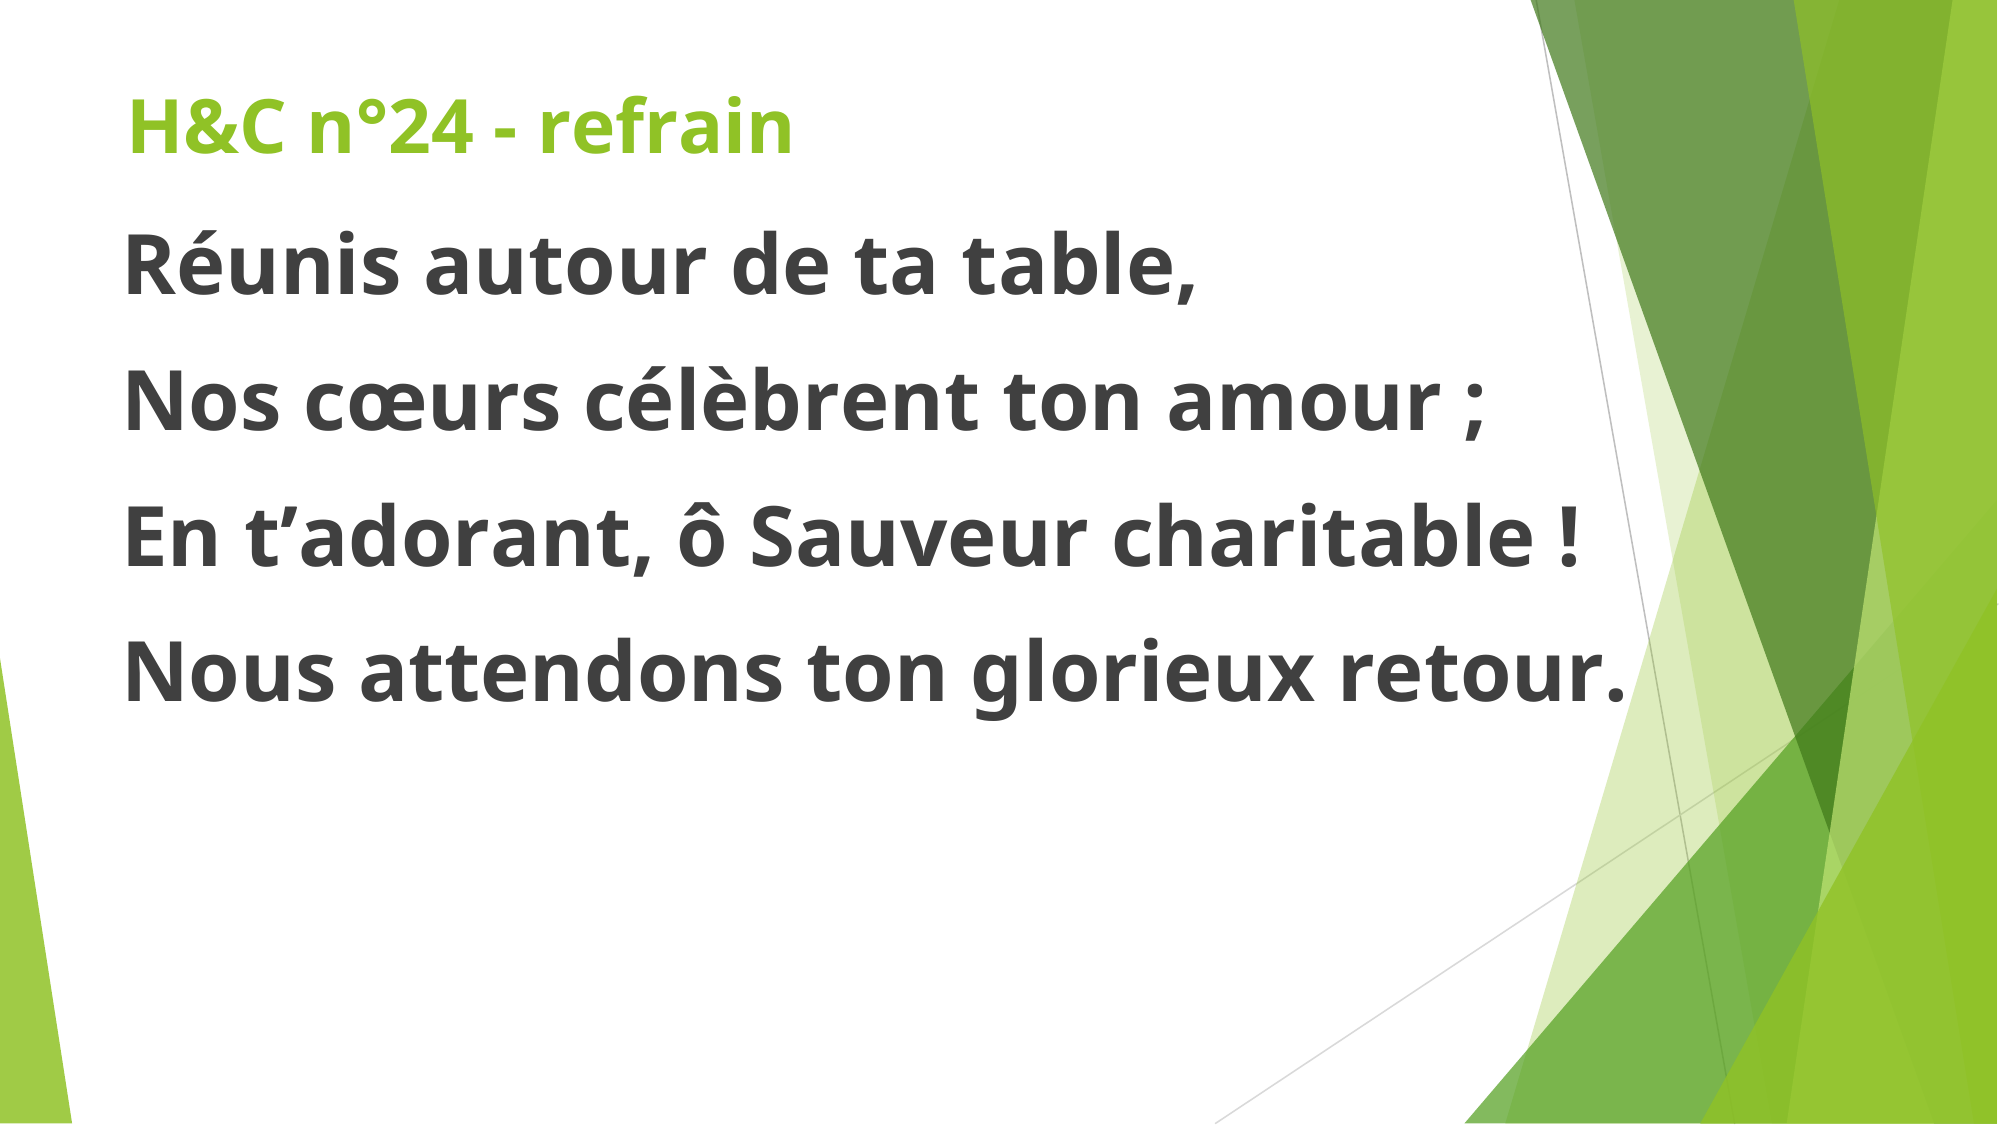

H&C n°24 - refrain
Réunis autour de ta table,
Nos cœurs célèbrent ton amour ;
En t’adorant, ô Sauveur charitable !
Nous attendons ton glorieux retour.